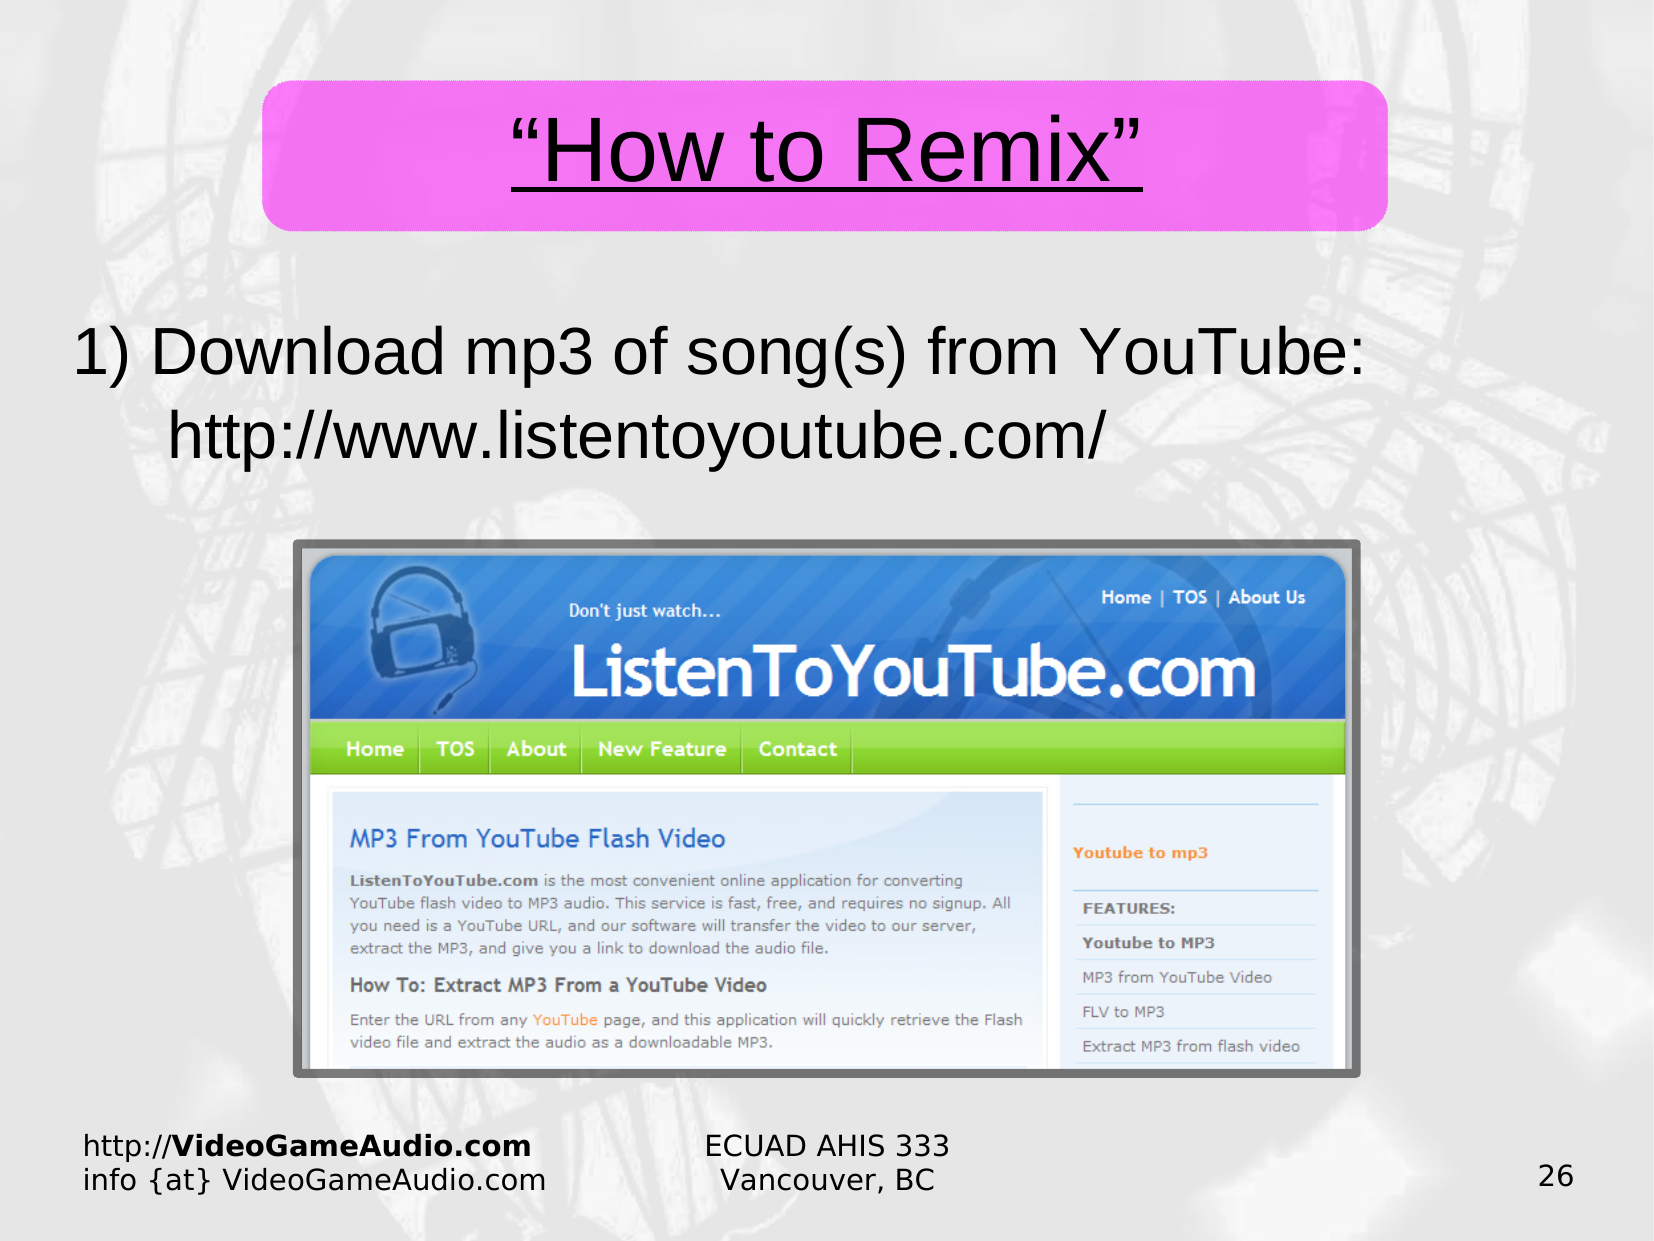

# “How to Remix”
 Download mp3 of song(s) from YouTube:
http://www.listentoyoutube.com/
26